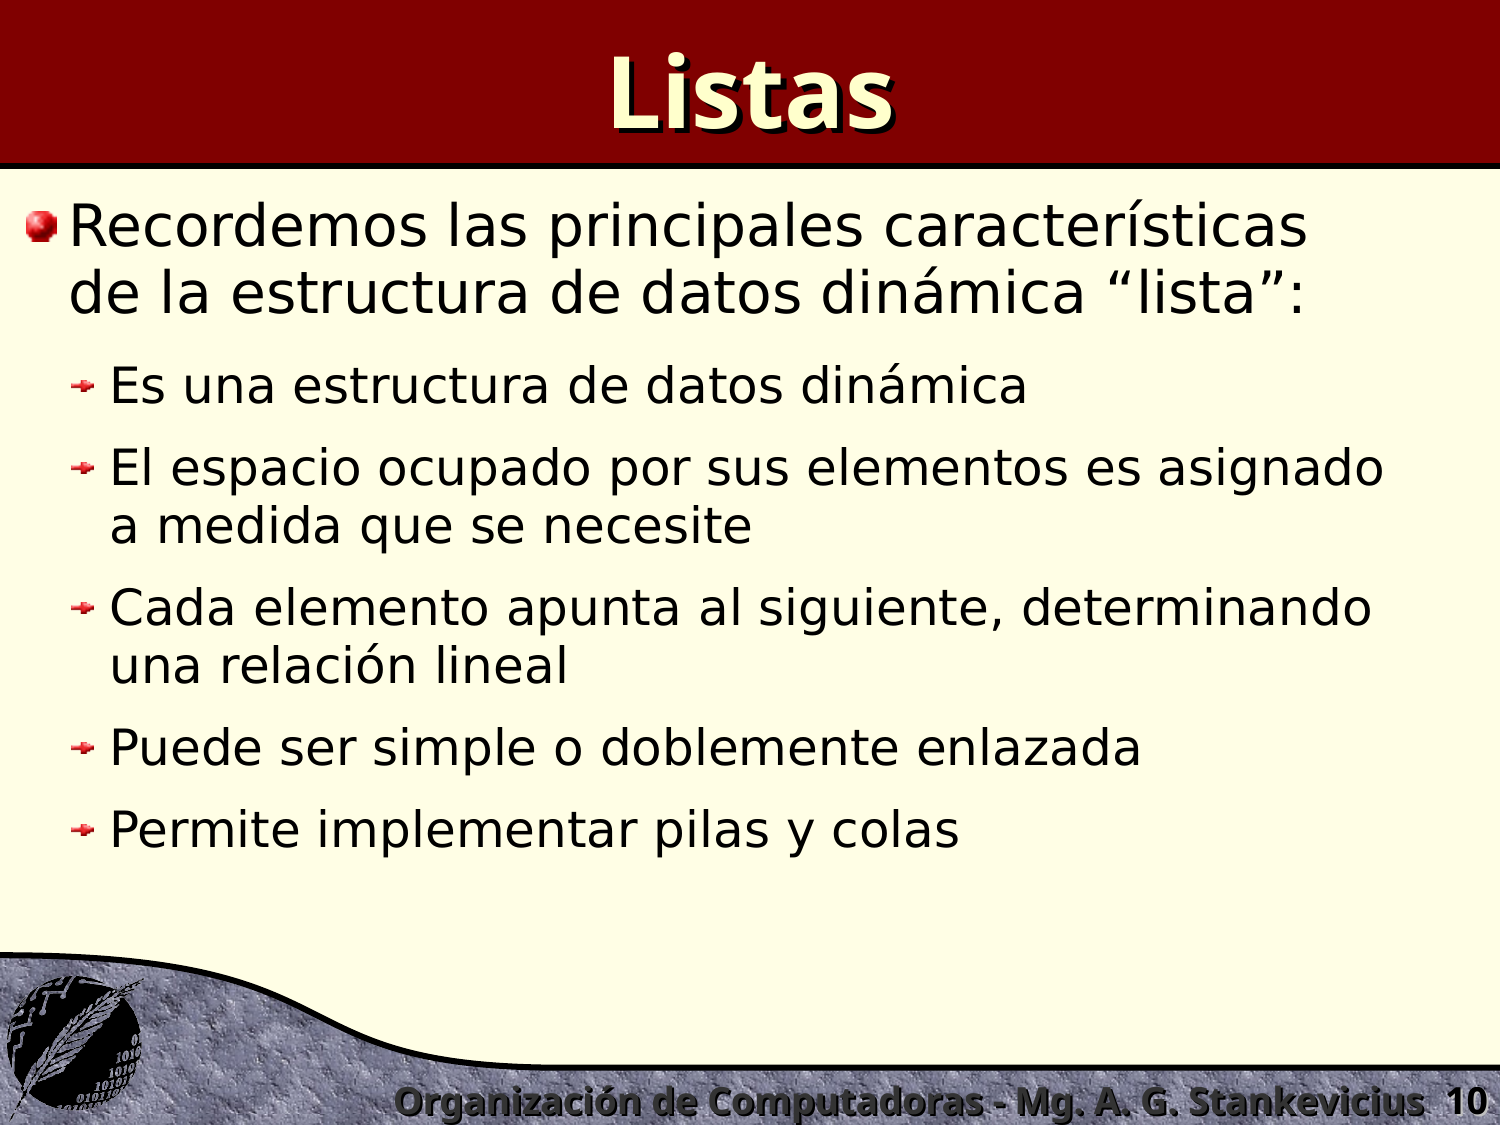

# Listas
Recordemos las principales características
de la estructura de datos dinámica “lista”:
Es una estructura de datos dinámica
El espacio ocupado por sus elementos es asignado
a medida que se necesite
Cada elemento apunta al siguiente, determinando
una relación lineal
Puede ser simple o doblemente enlazada
Permite implementar pilas y colas
10